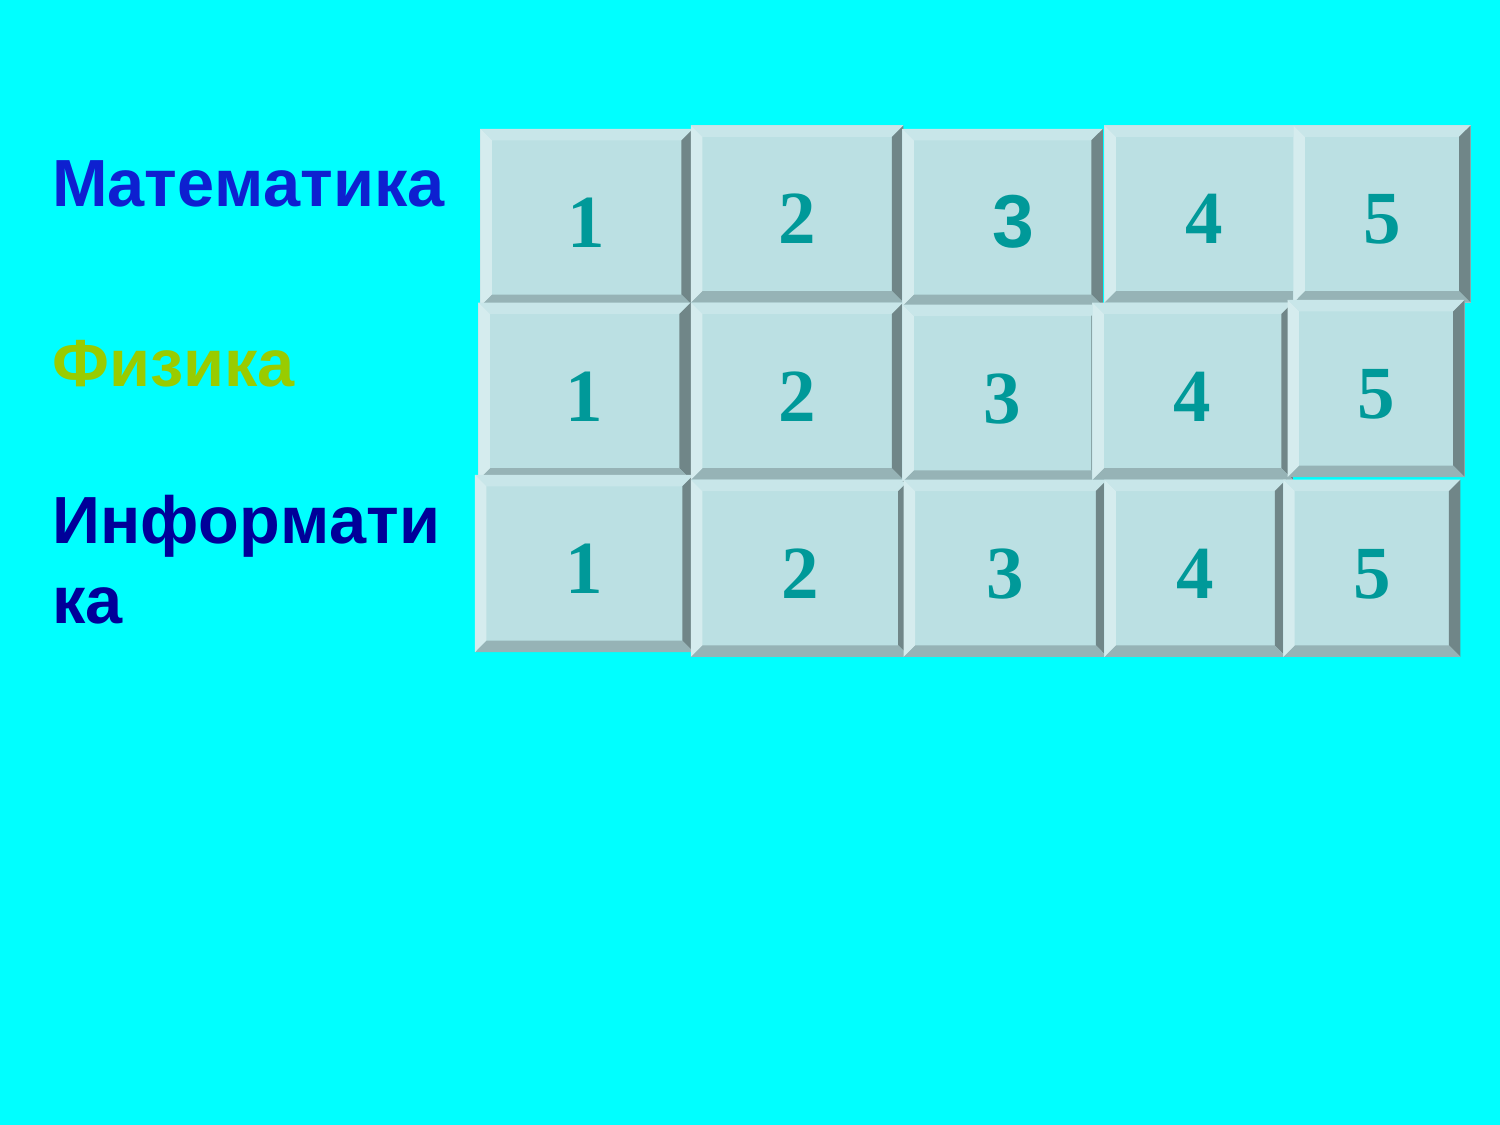

2
4
5
1
 3
| Математика |
| --- |
| Физика |
| Информатика |
5
1
2
4
3
| |
| --- |
1
2
3
4
5